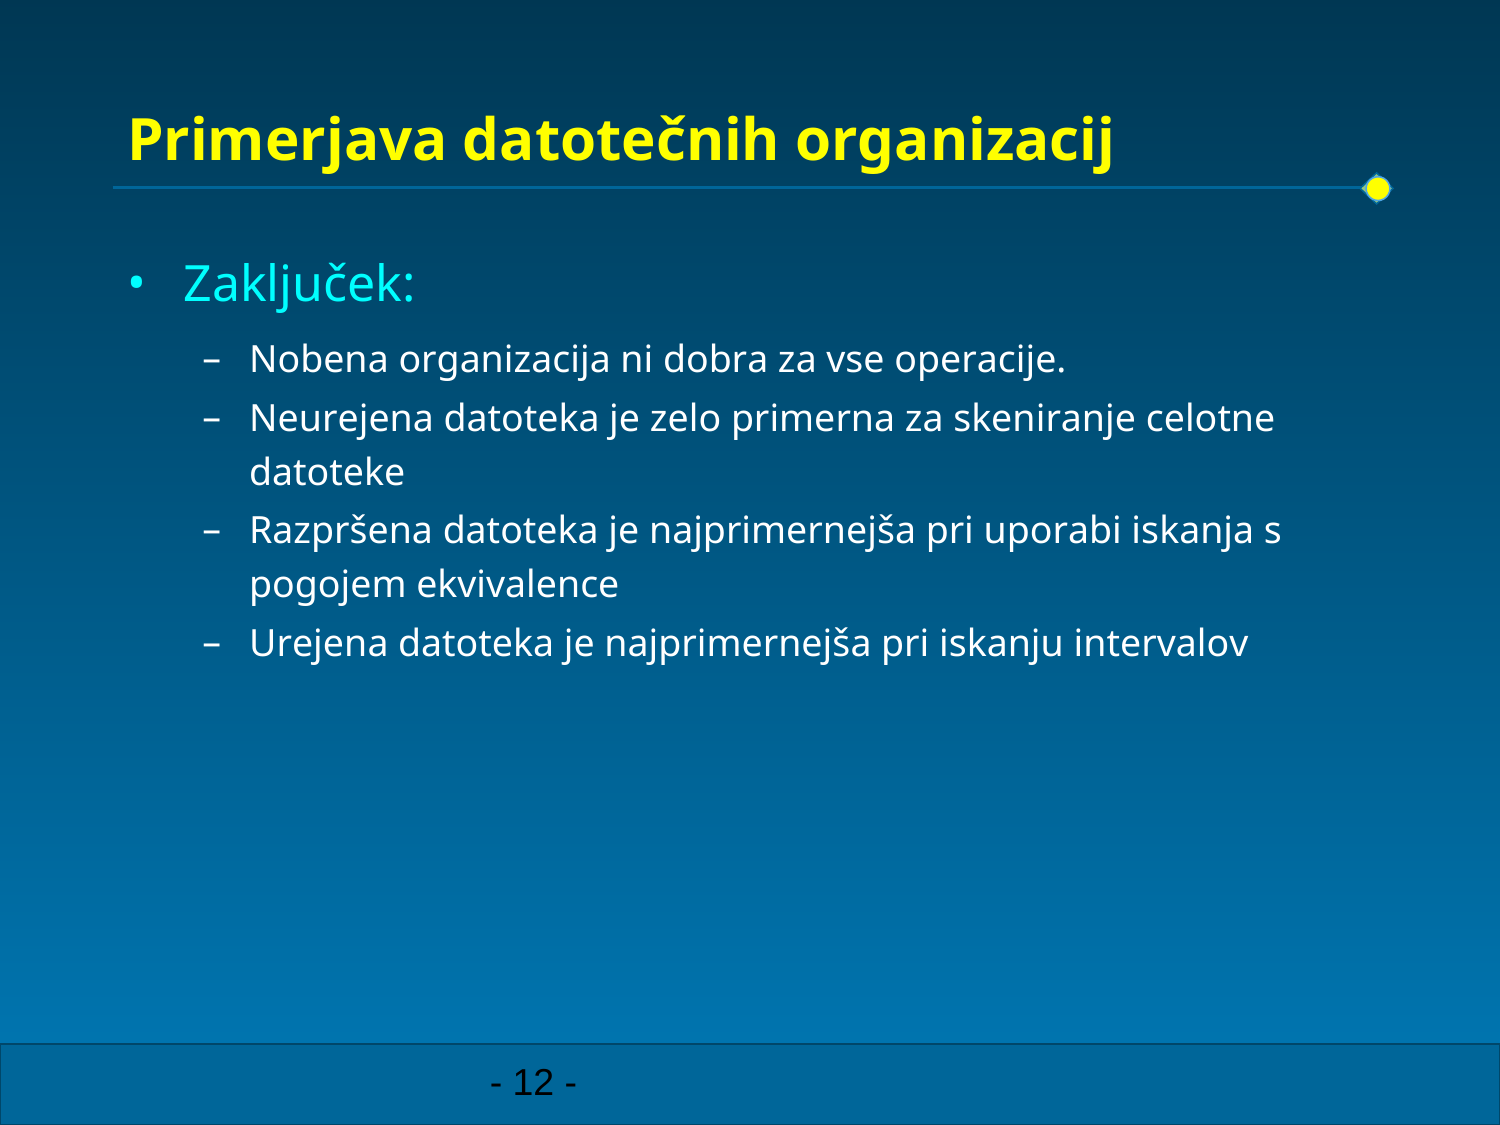

# Primerjava datotečnih organizacij
Zaključek:
Nobena organizacija ni dobra za vse operacije.
Neurejena datoteka je zelo primerna za skeniranje celotne datoteke
Razpršena datoteka je najprimernejša pri uporabi iskanja s pogojem ekvivalence
Urejena datoteka je najprimernejša pri iskanju intervalov